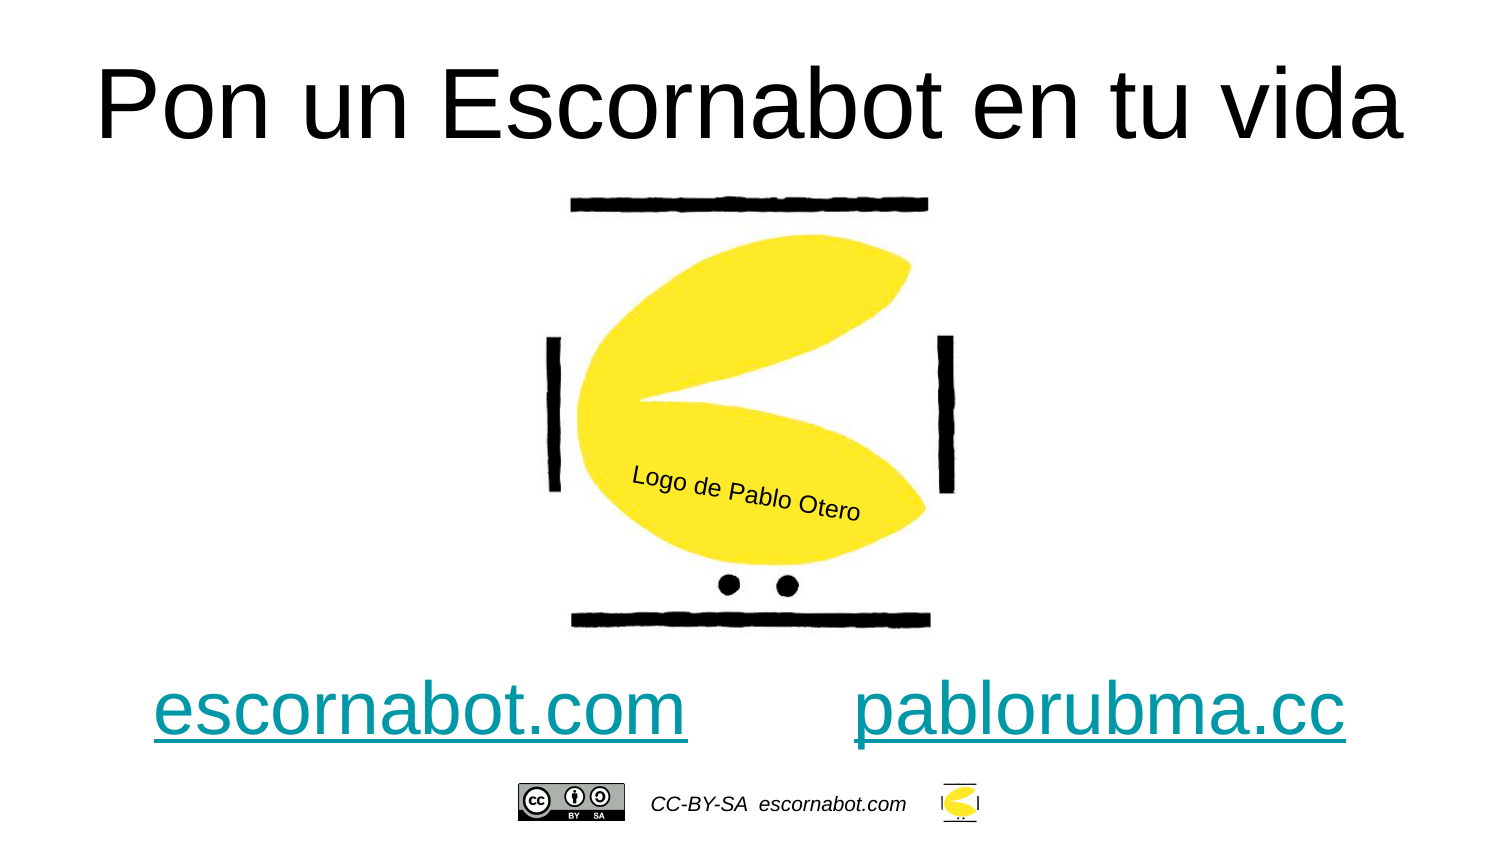

# Pon un Escornabot en tu vida
Logo de Pablo Otero
escornabot.com pablorubma.cc
CC-BY-SA escornabot.com